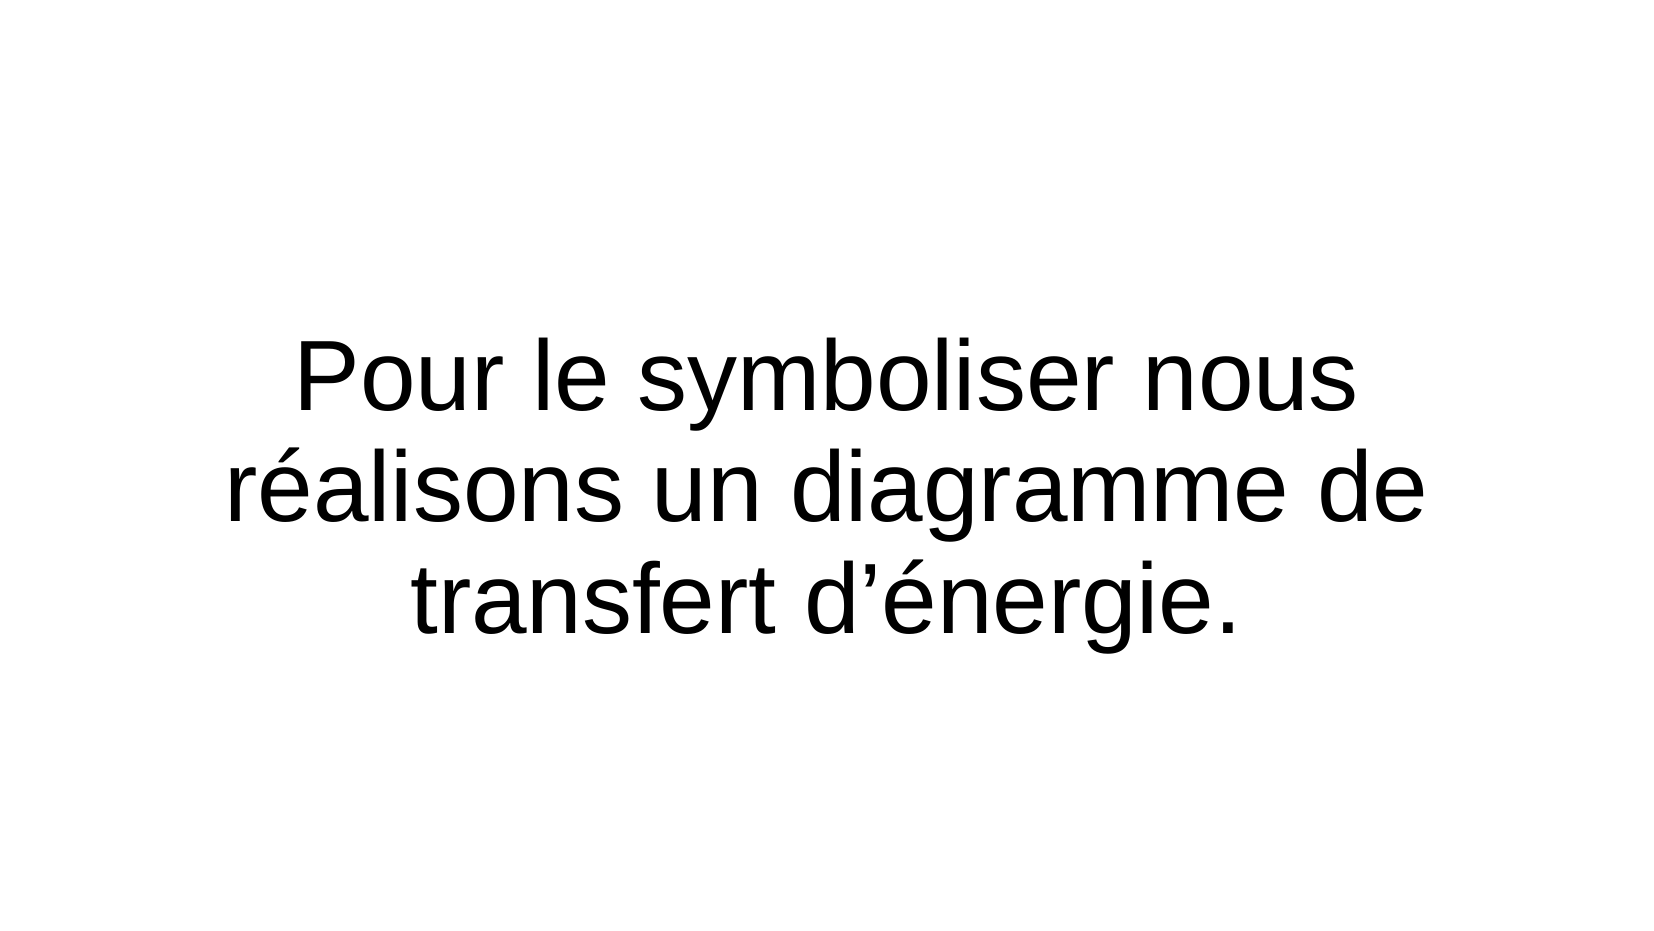

# Pour le symboliser nous réalisons un diagramme de transfert d’énergie.